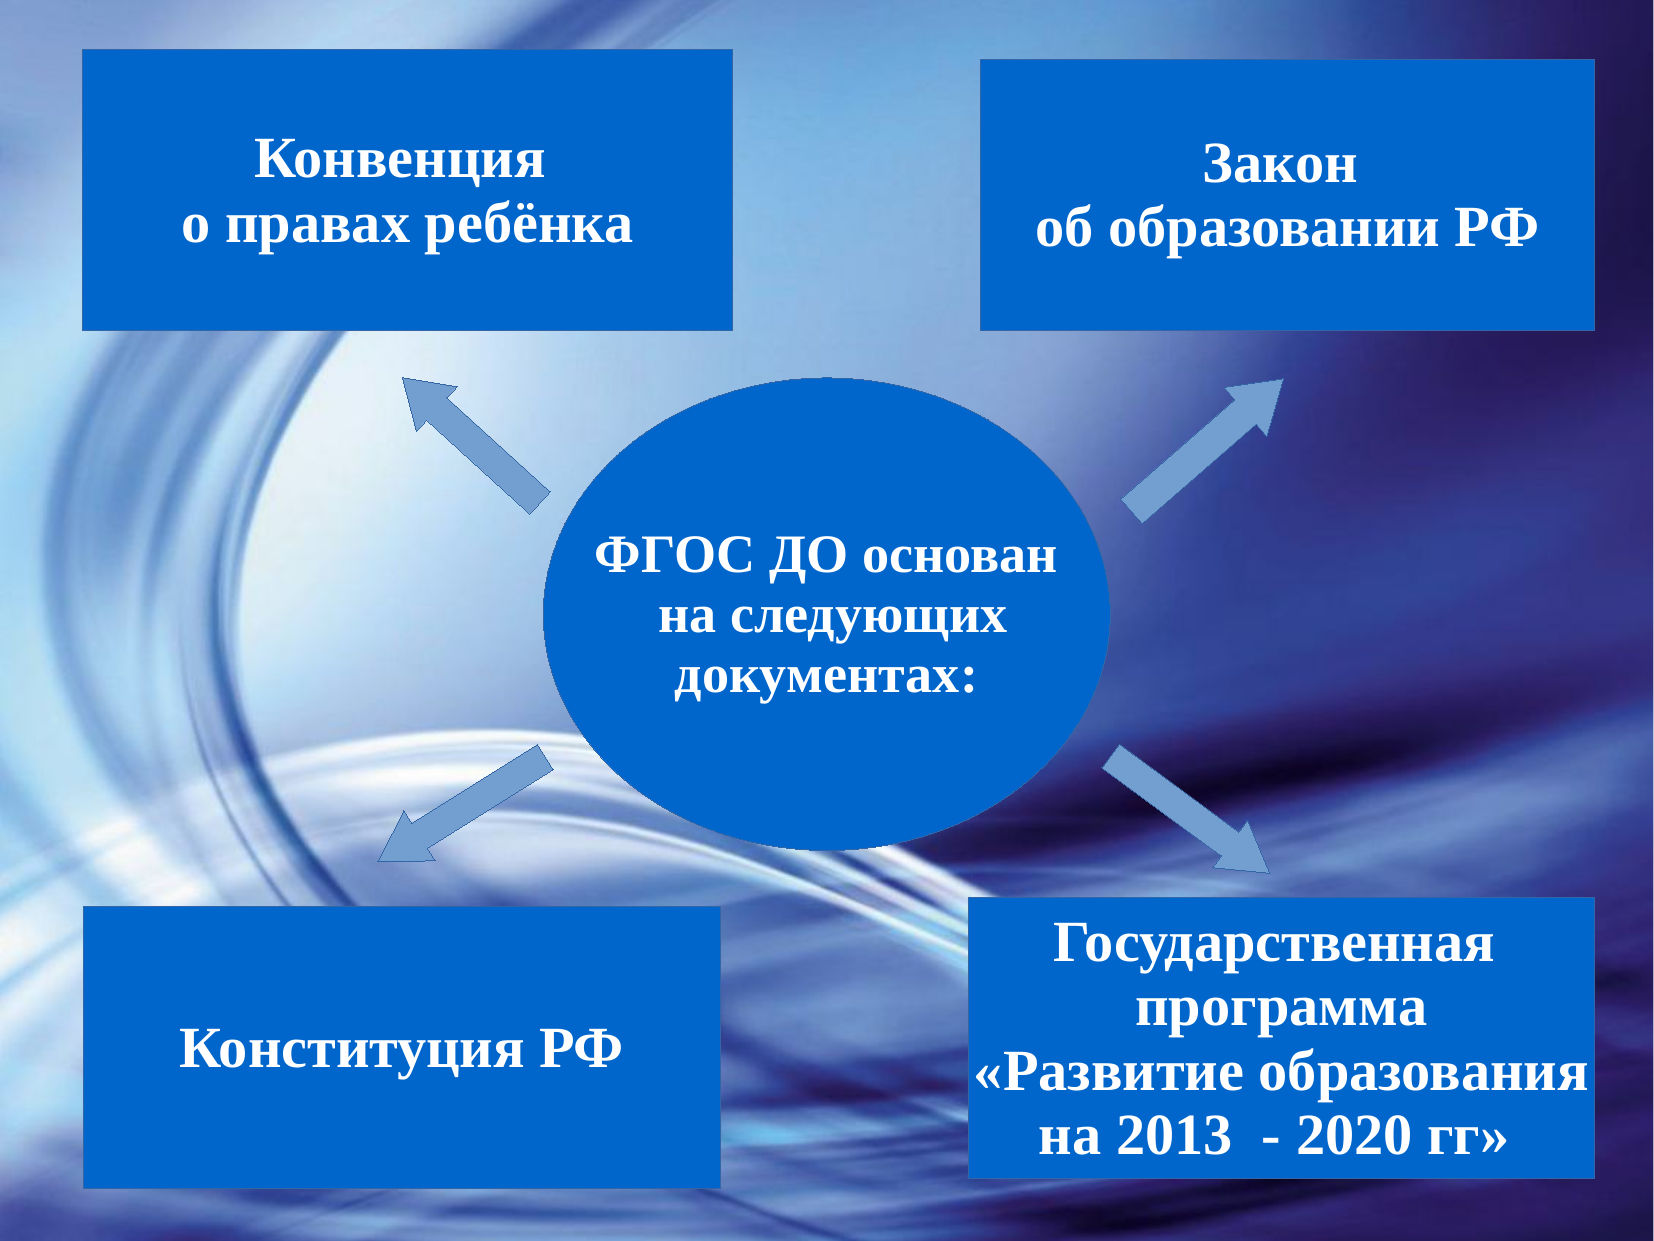

#
Конвенция
о правах ребёнка
Закон
об образовании РФ
ФГОС ДО основан
 на следующих
документах:
Государственная
программа
«Развитие образования
на 2013 - 2020 гг»
Конституция РФ